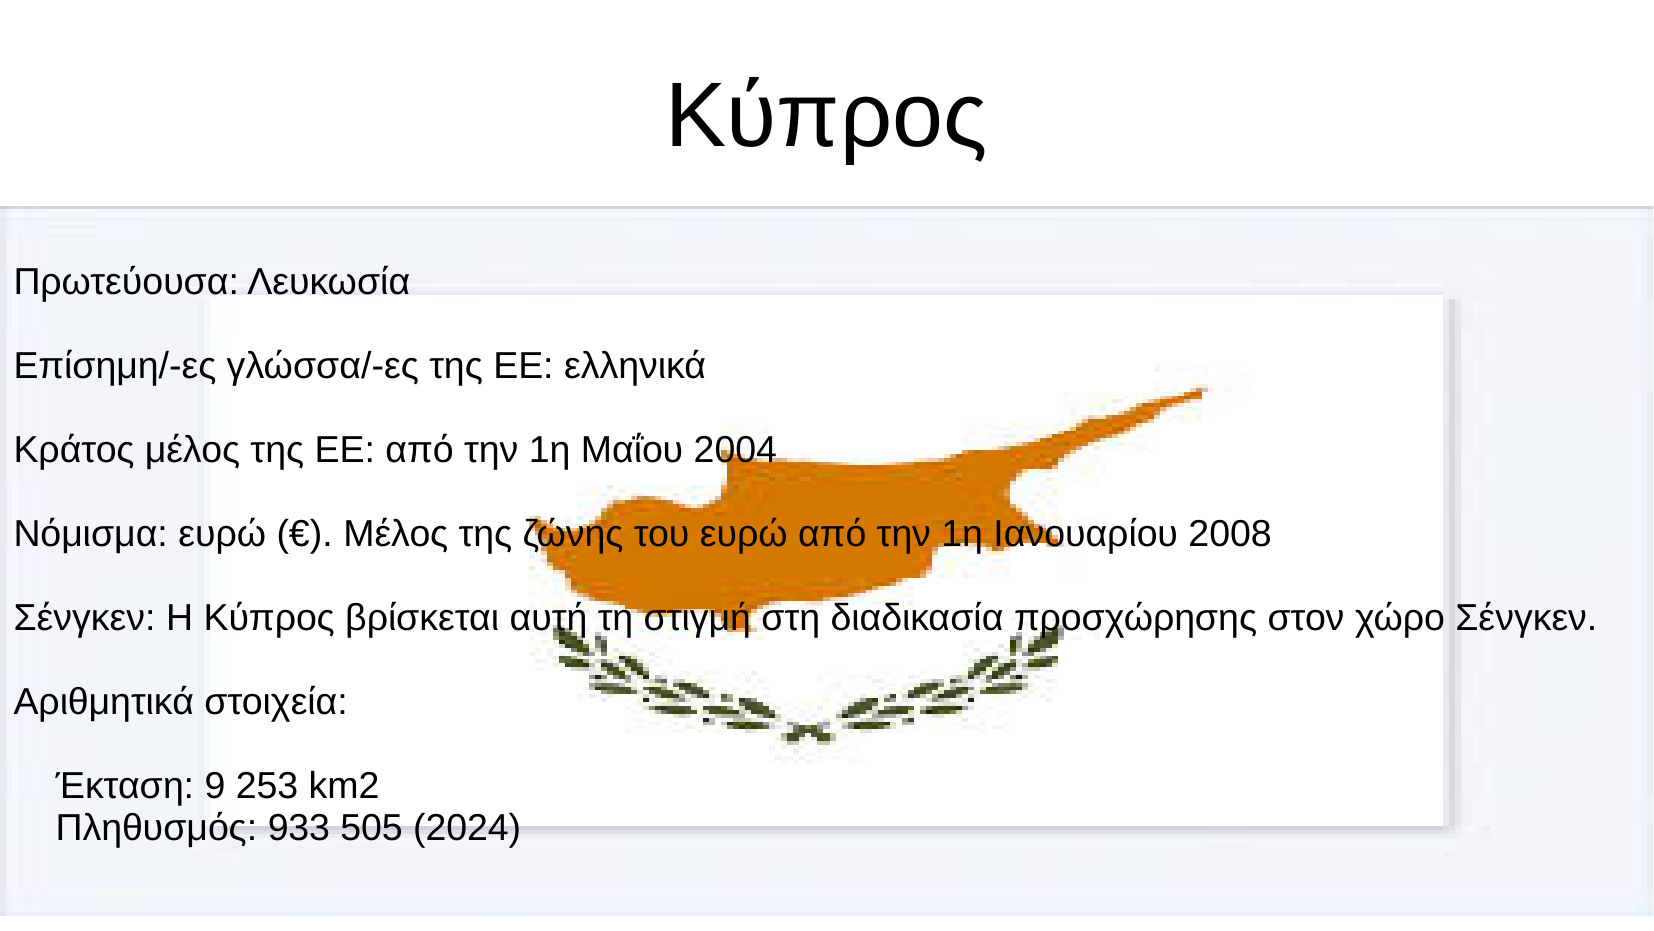

# Κύπρος
Πρωτεύουσα: Λευκωσία
Επίσημη/-ες γλώσσα/-ες της ΕΕ: ελληνικά
Κράτος μέλος της ΕΕ: από την 1η Μαΐου 2004
Νόμισμα: ευρώ (€). Μέλος της ζώνης του ευρώ από την 1η Ιανουαρίου 2008
Σένγκεν: Η Κύπρος βρίσκεται αυτή τη στιγμή στη διαδικασία προσχώρησης στον χώρο Σένγκεν.
Αριθμητικά στοιχεία:
 Έκταση: 9 253 km2
 Πληθυσμός: 933 505 (2024)